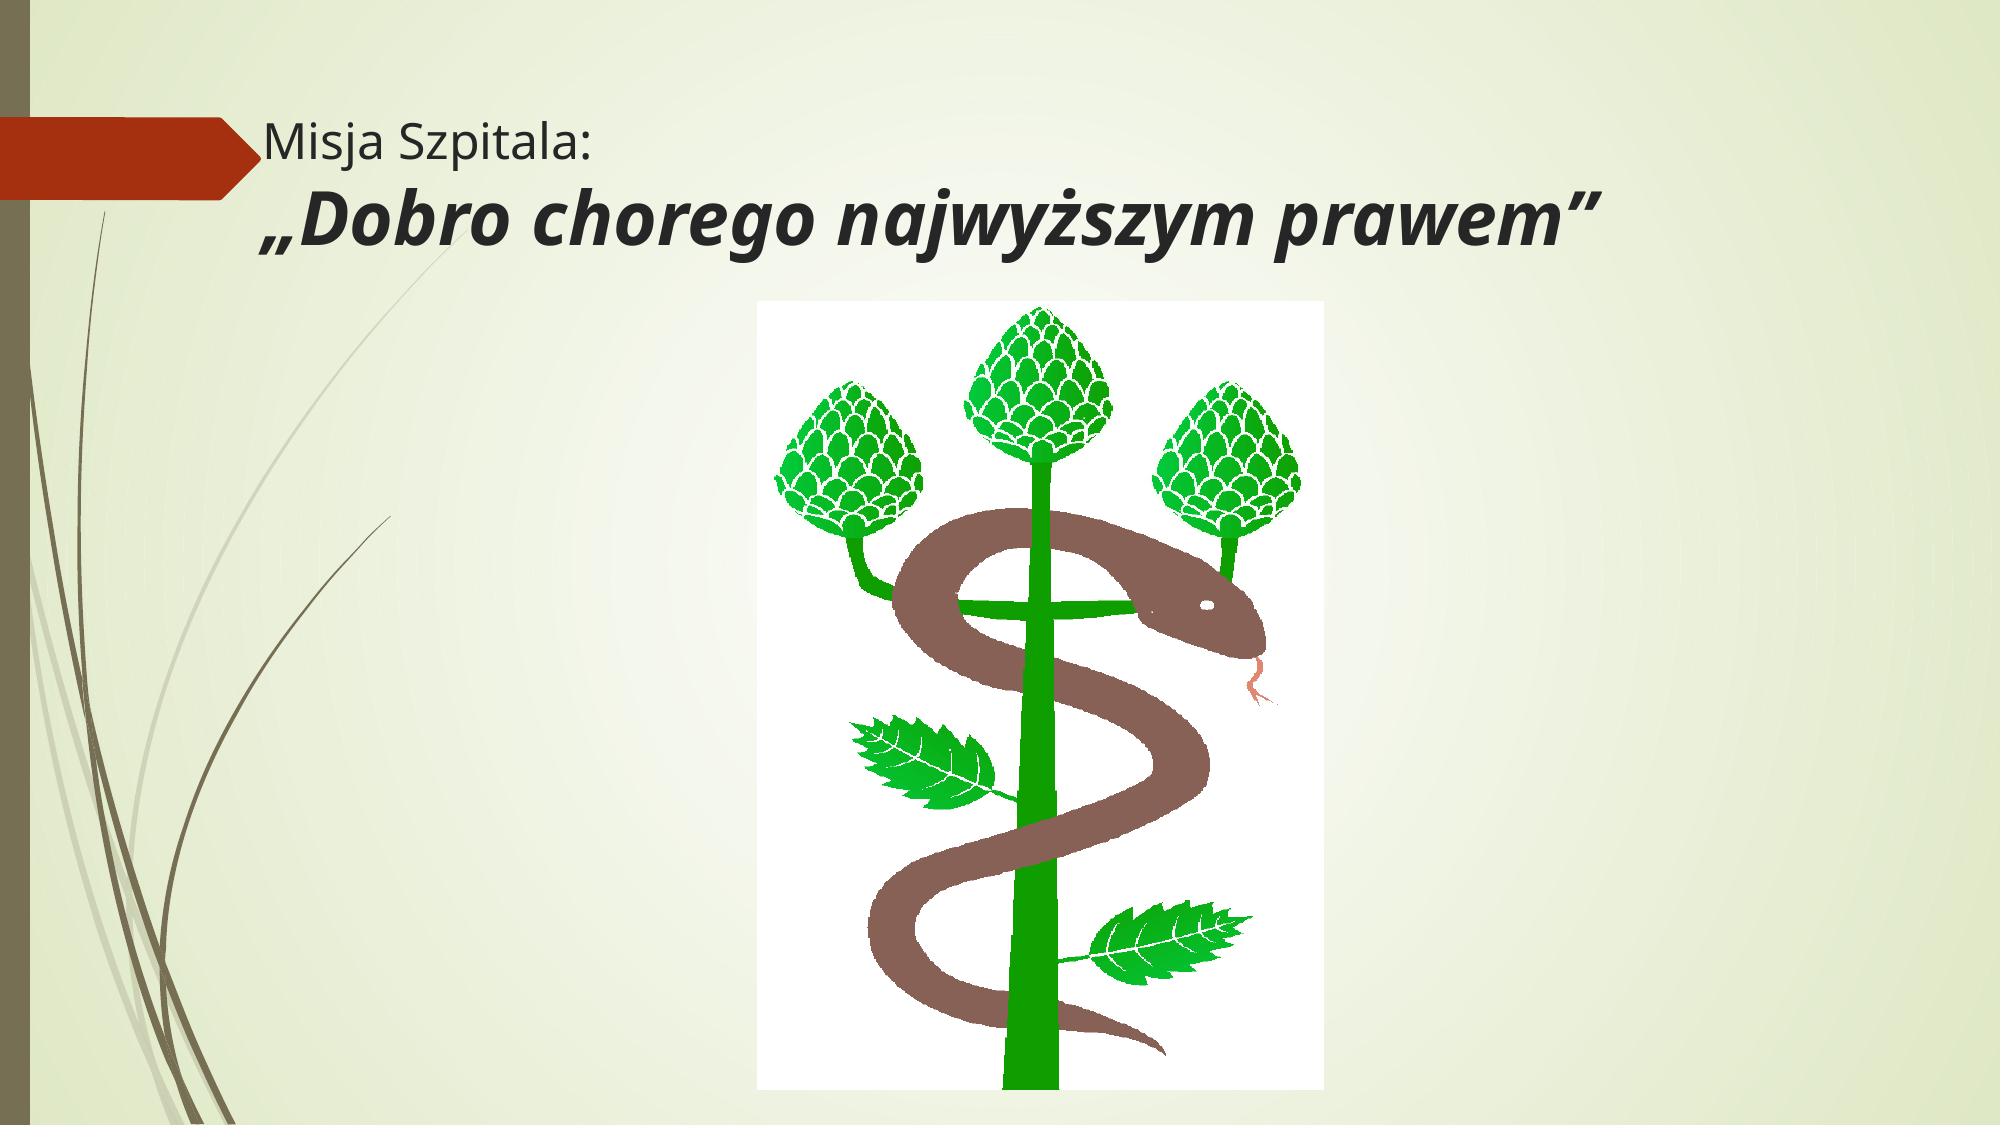

# Misja Szpitala: „Dobro chorego najwyższym prawem”